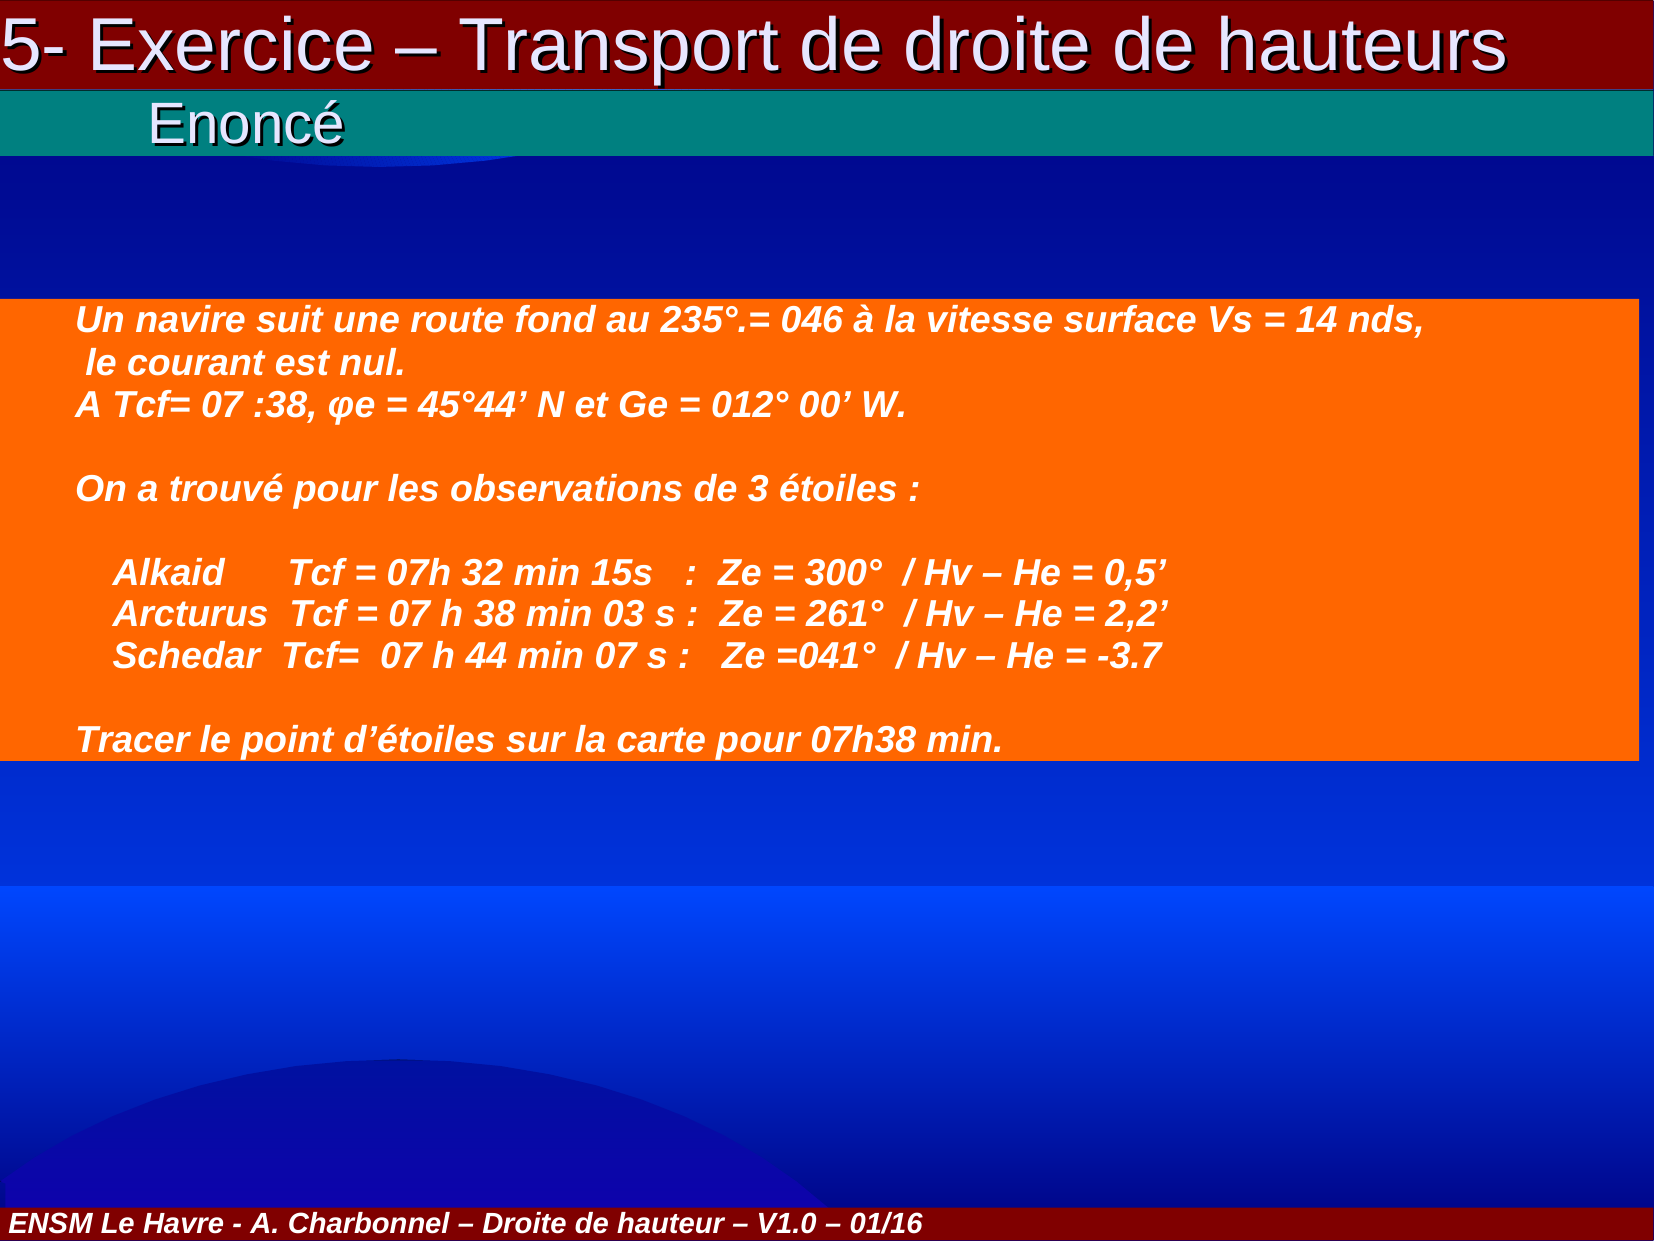

5- Exercice – Transport de droite de hauteurs
# Enoncé
Un navire suit une route fond au 235°.= 046 à la vitesse surface Vs = 14 nds,
 le courant est nul.
A Tcf= 07 :38, φe = 45°44’ N et Ge = 012° 00’ W.
On a trouvé pour les observations de 3 étoiles :
Alkaid Tcf = 07h 32 min 15s  : Ze = 300° / Hv – He = 0,5’
Arcturus Tcf = 07 h 38 min 03 s : Ze = 261° / Hv – He = 2,2’
Schedar Tcf= 07 h 44 min 07 s : Ze =041° / Hv – He = -3.7
Tracer le point d’étoiles sur la carte pour 07h38 min.
 ENSM Le Havre - A. Charbonnel – Droite de hauteur – V1.0 – 01/16